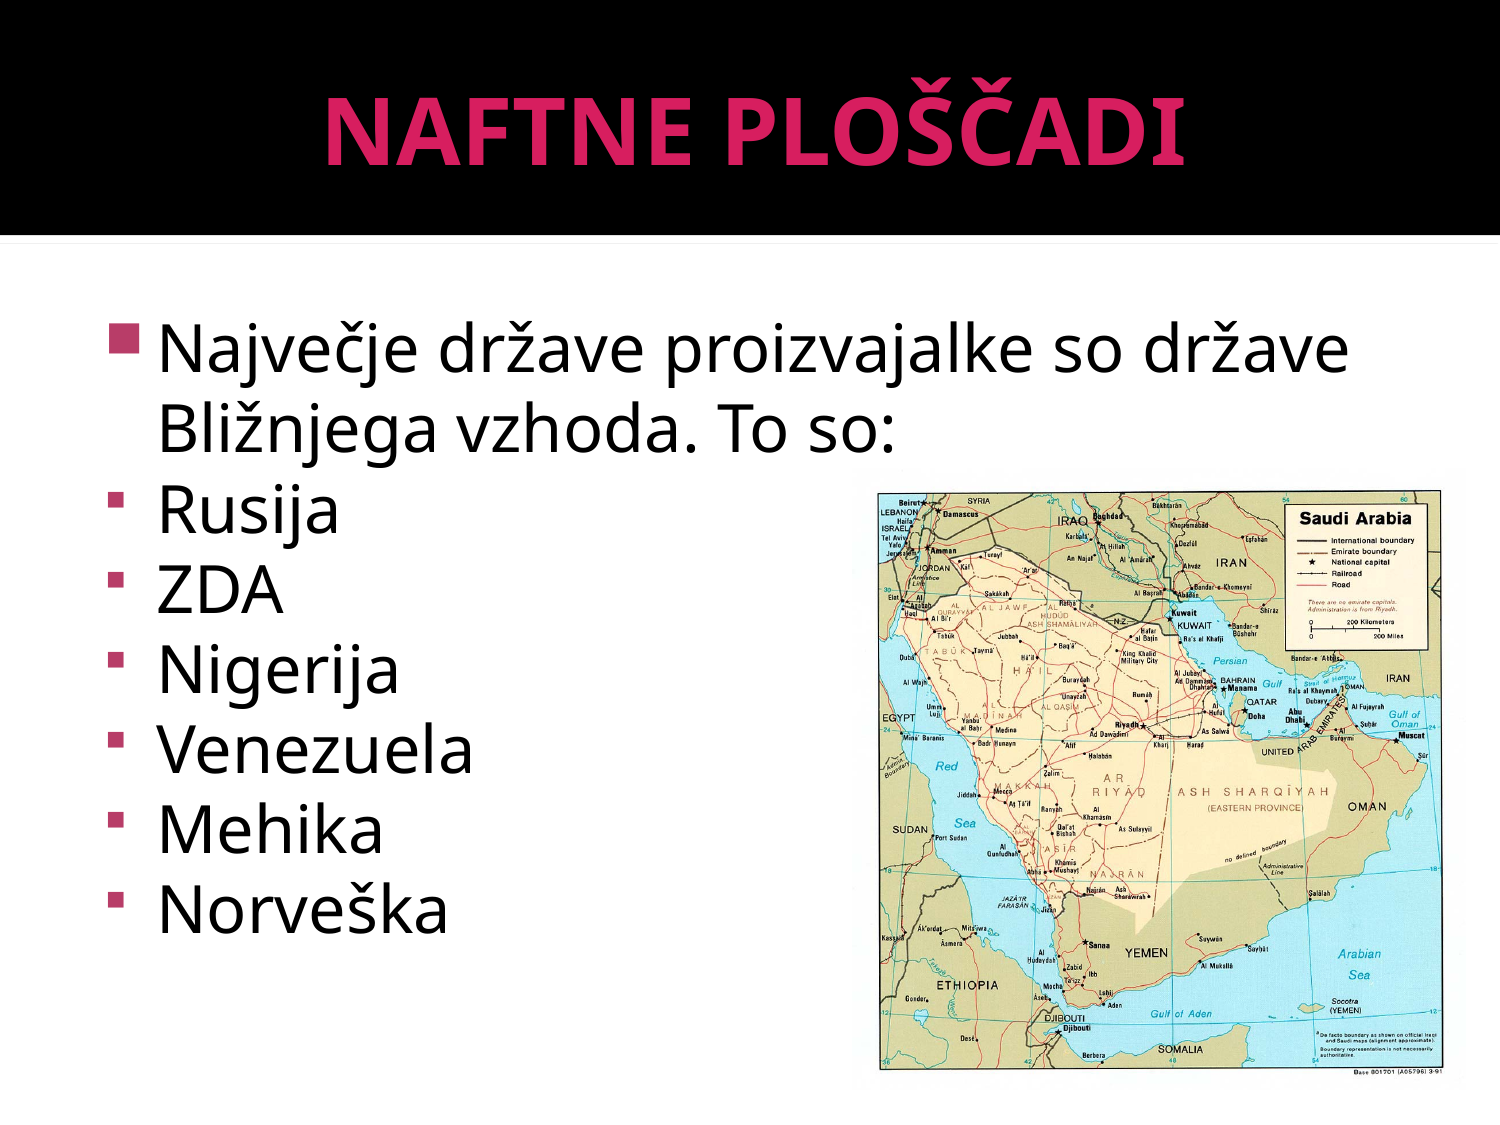

# NAFTNE PLOŠČADI
Največje države proizvajalke so države Bližnjega vzhoda. To so:
Rusija
ZDA
Nigerija
Venezuela
Mehika
Norveška